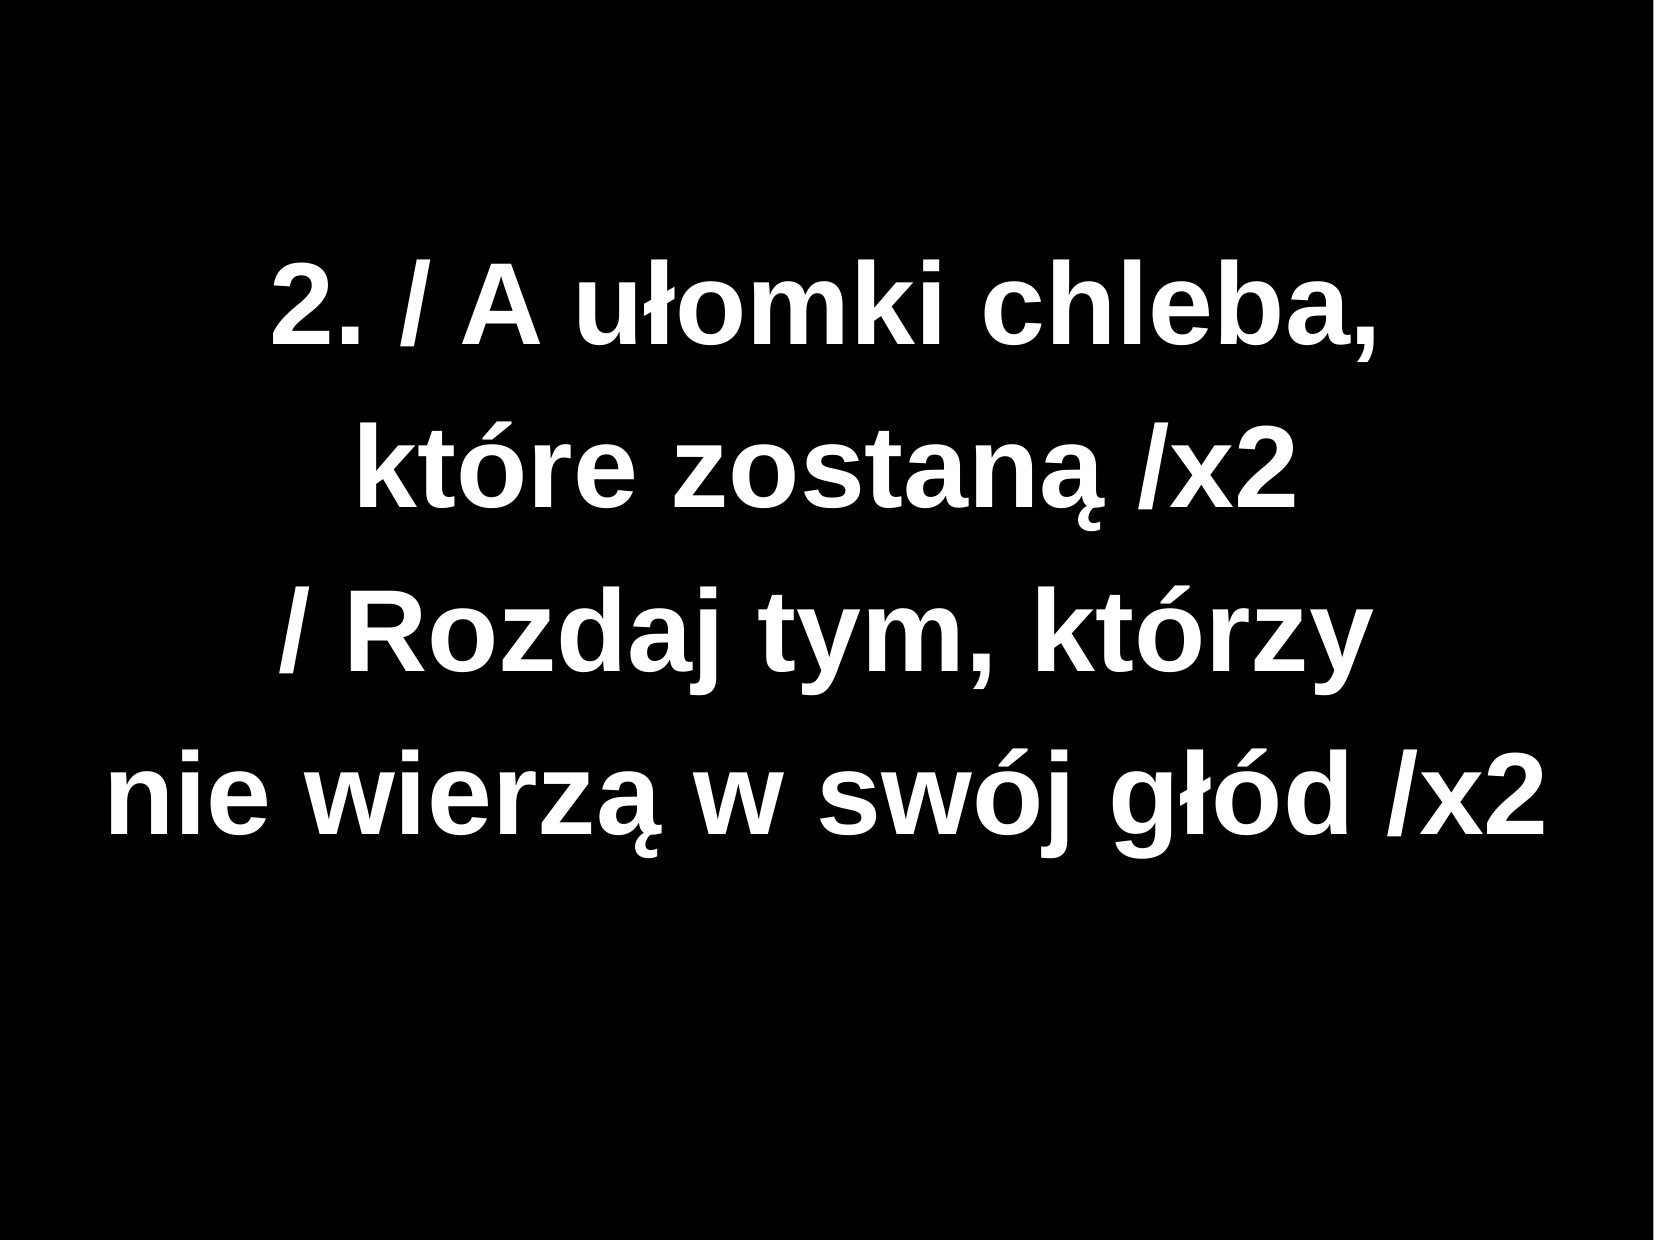

# 2. / A ułomki chleba, które zostaną /x2
/ Rozdaj tym, którzy
nie wierzą w swój głód /x2